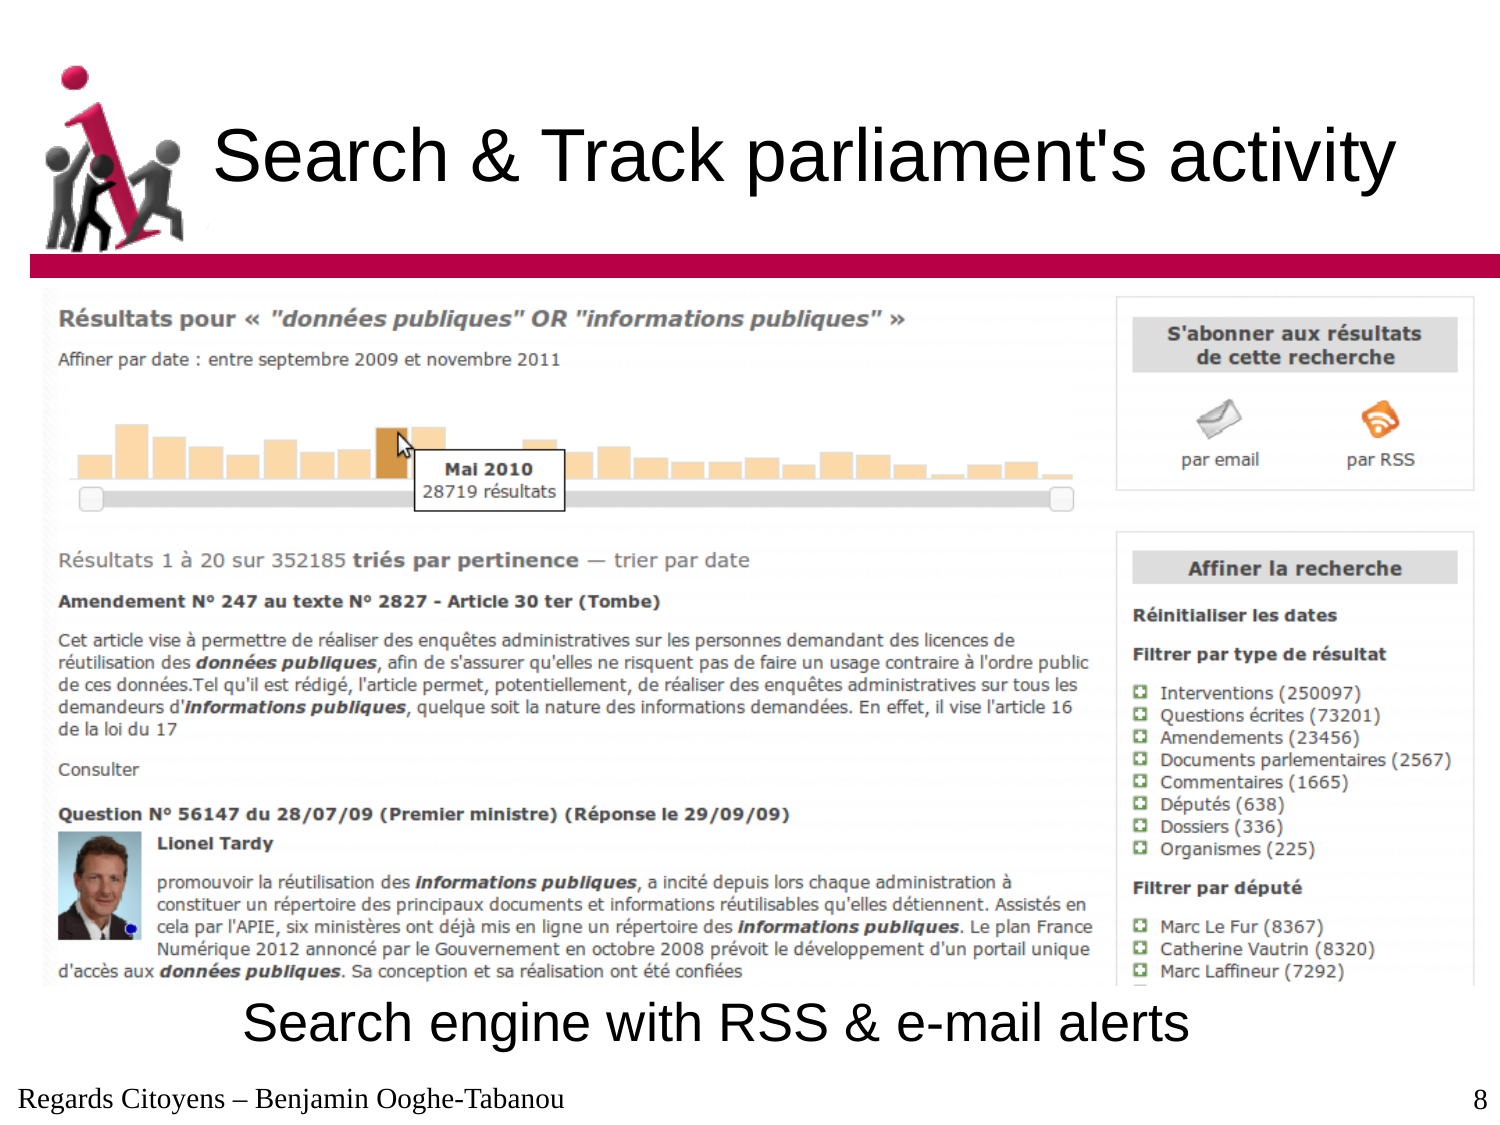

# Search & Track parliament's activity
Search engine with RSS & e-mail alerts
Regards Citoyens - Split 2015
8